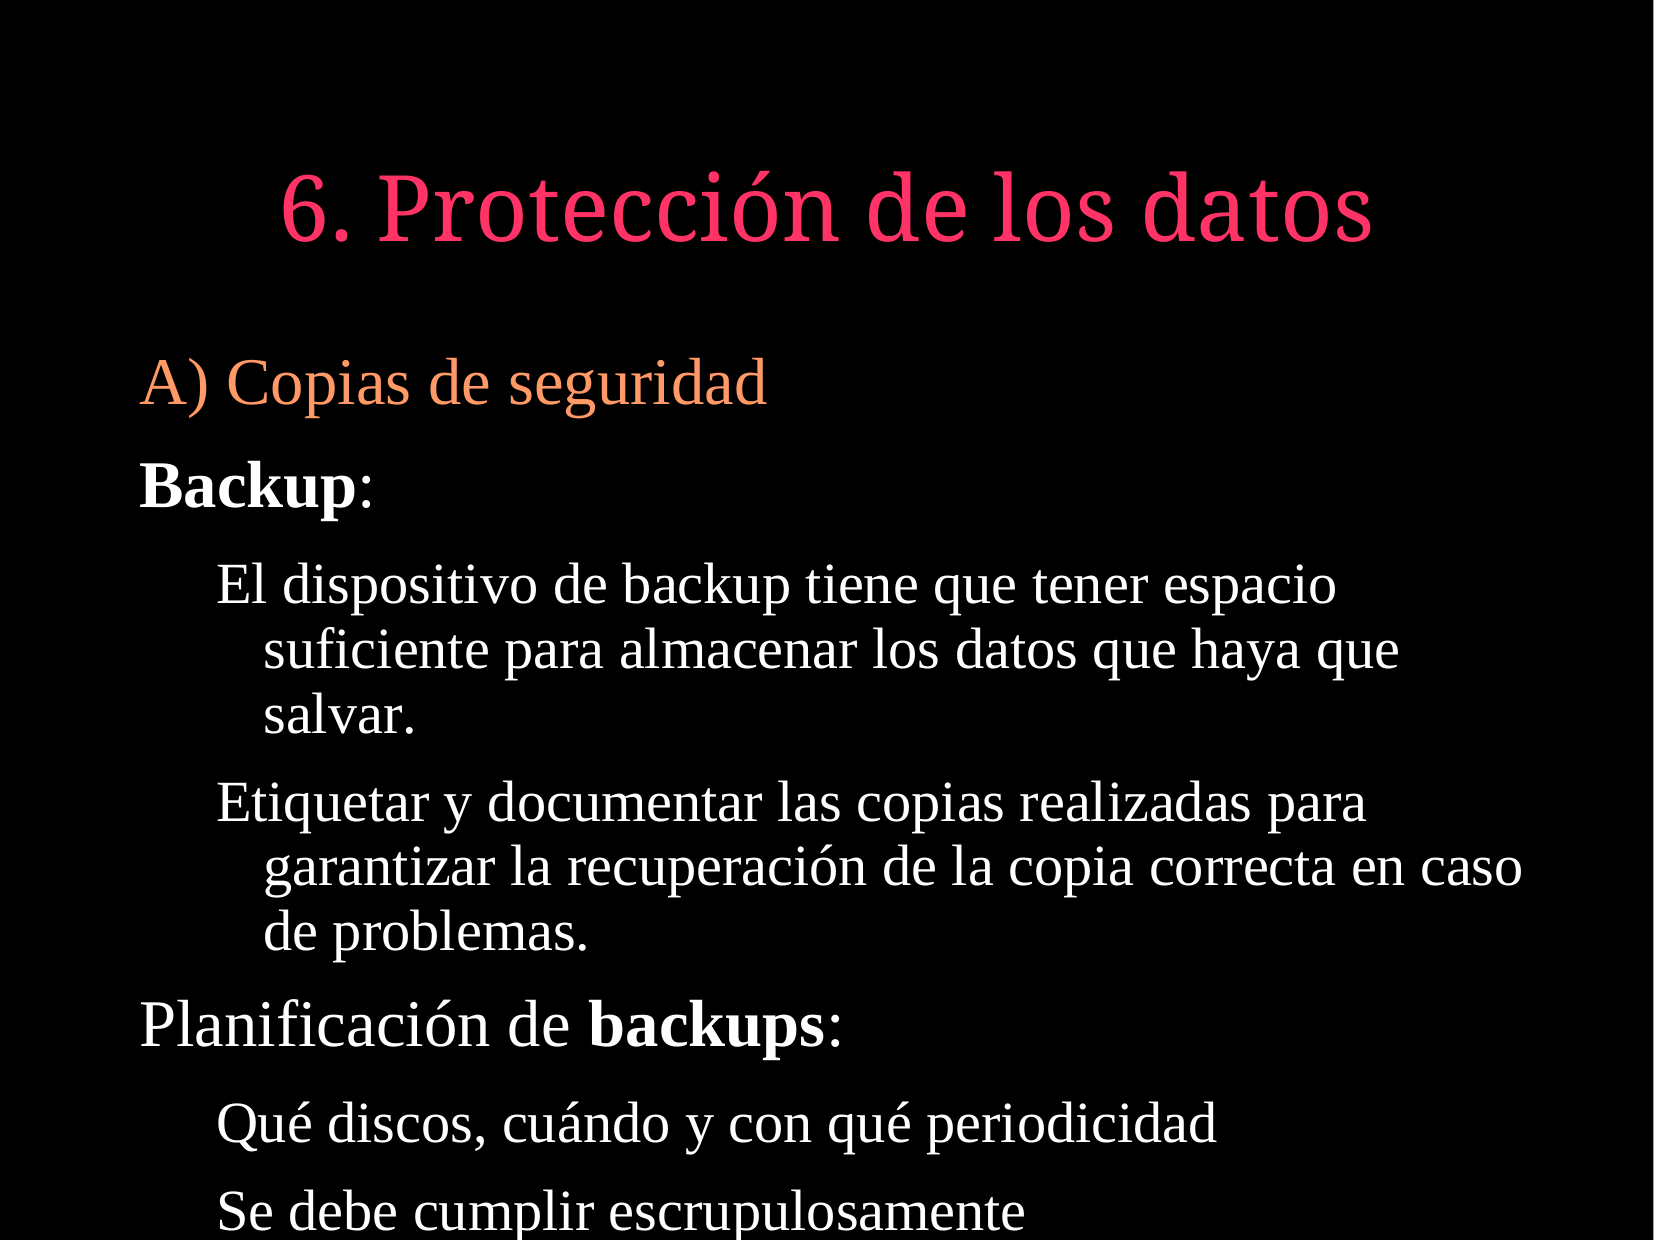

# 6. Protección de los datos
A) Copias de seguridad
Backup:
El dispositivo de backup tiene que tener espacio suficiente para almacenar los datos que haya que salvar.
Etiquetar y documentar las copias realizadas para garantizar la recuperación de la copia correcta en caso de problemas.
Planificación de backups:
Qué discos, cuándo y con qué periodicidad
Se debe cumplir escrupulosamente